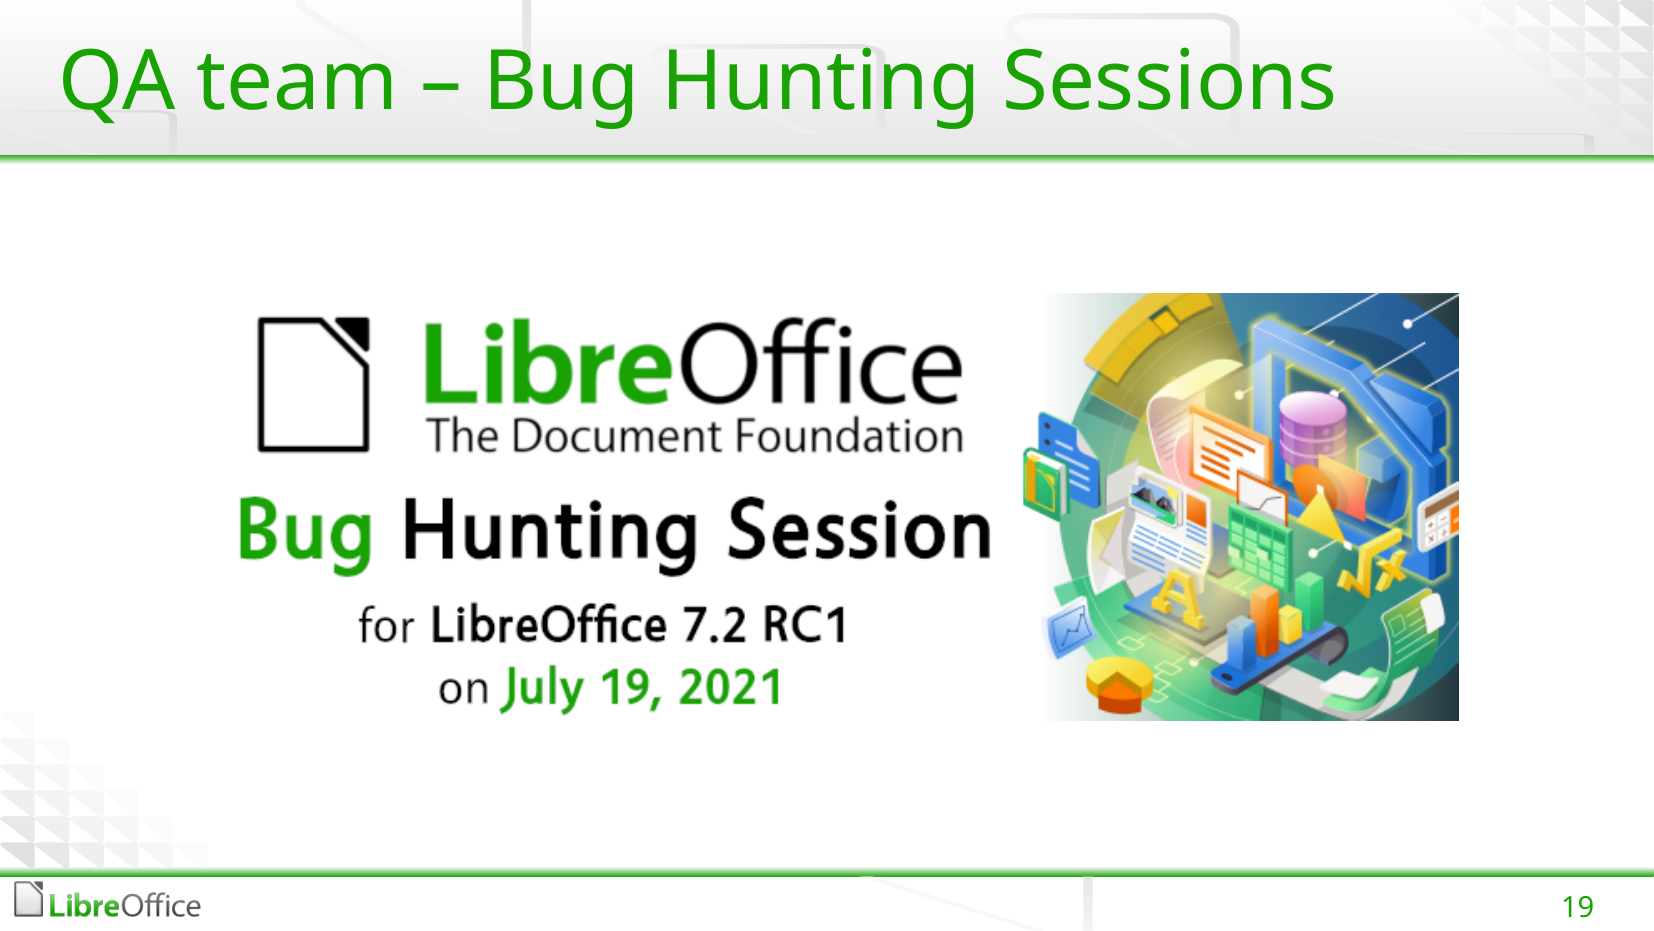

# QA team – Bug Hunting Sessions
19